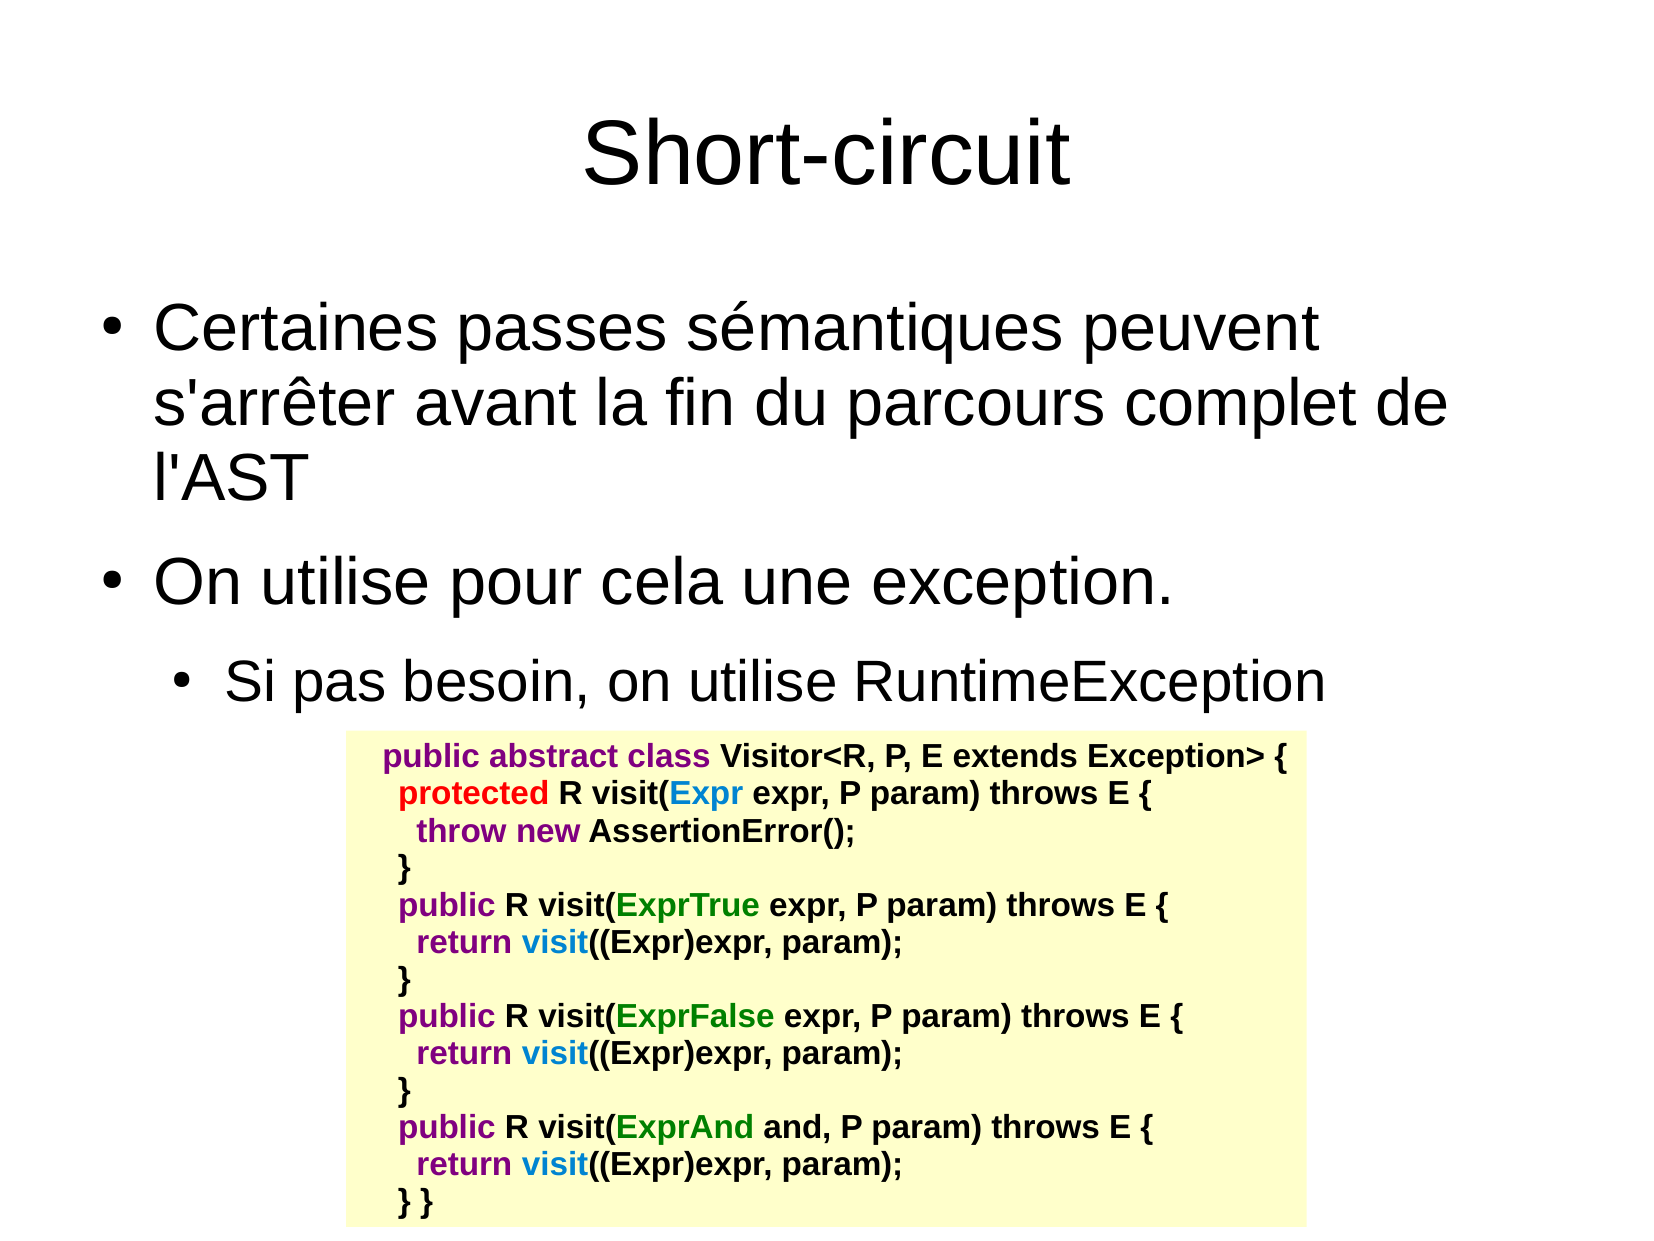

# Short-circuit
Certaines passes sémantiques peuvent s'arrêter avant la fin du parcours complet de l'AST
On utilise pour cela une exception.
Si pas besoin, on utilise RuntimeException
 public abstract class Visitor<R, P, E extends Exception> {
 protected R visit(Expr expr, P param) throws E {
 throw new AssertionError();
 }
 public R visit(ExprTrue expr, P param) throws E {
 return visit((Expr)expr, param);
 }
 public R visit(ExprFalse expr, P param) throws E {
 return visit((Expr)expr, param);
 }
 public R visit(ExprAnd and, P param) throws E {
 return visit((Expr)expr, param);
 } }